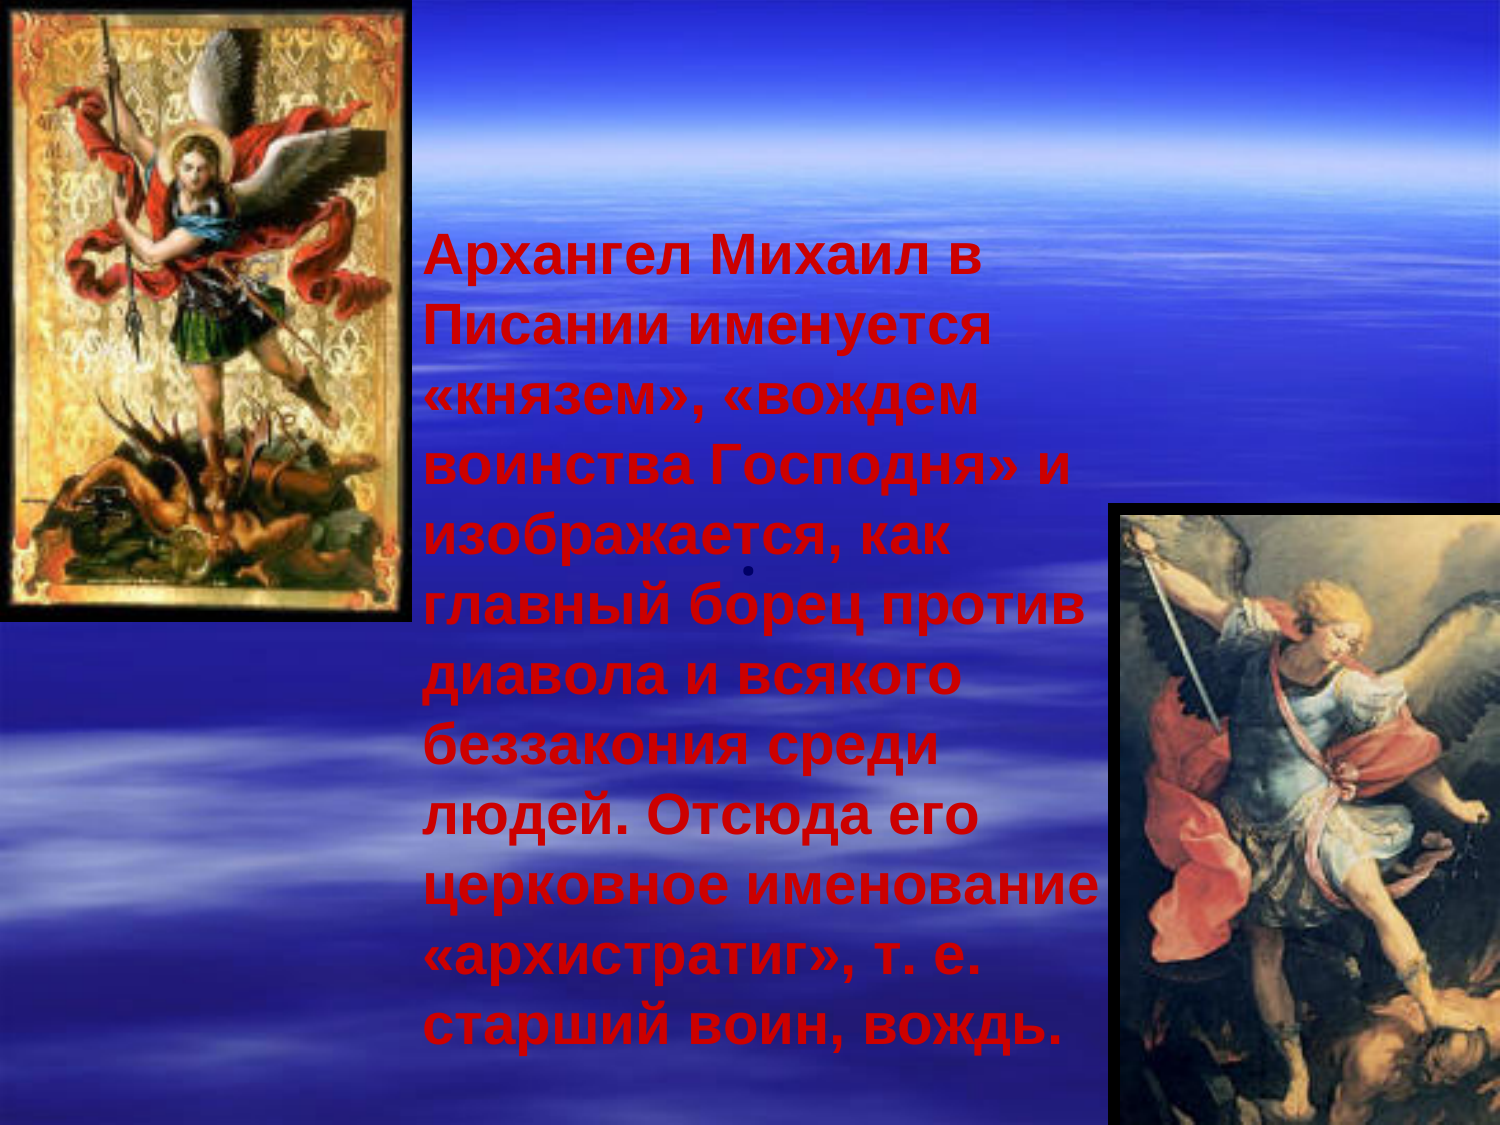

Архангел Михаил в Писании именуется «князем», «вождем воинства Господня» и изображается, как главный борец против диавола и всякого беззакония среди людей. Отсюда его церковное именование «архистратиг», т. е. старший воин, вождь.
.